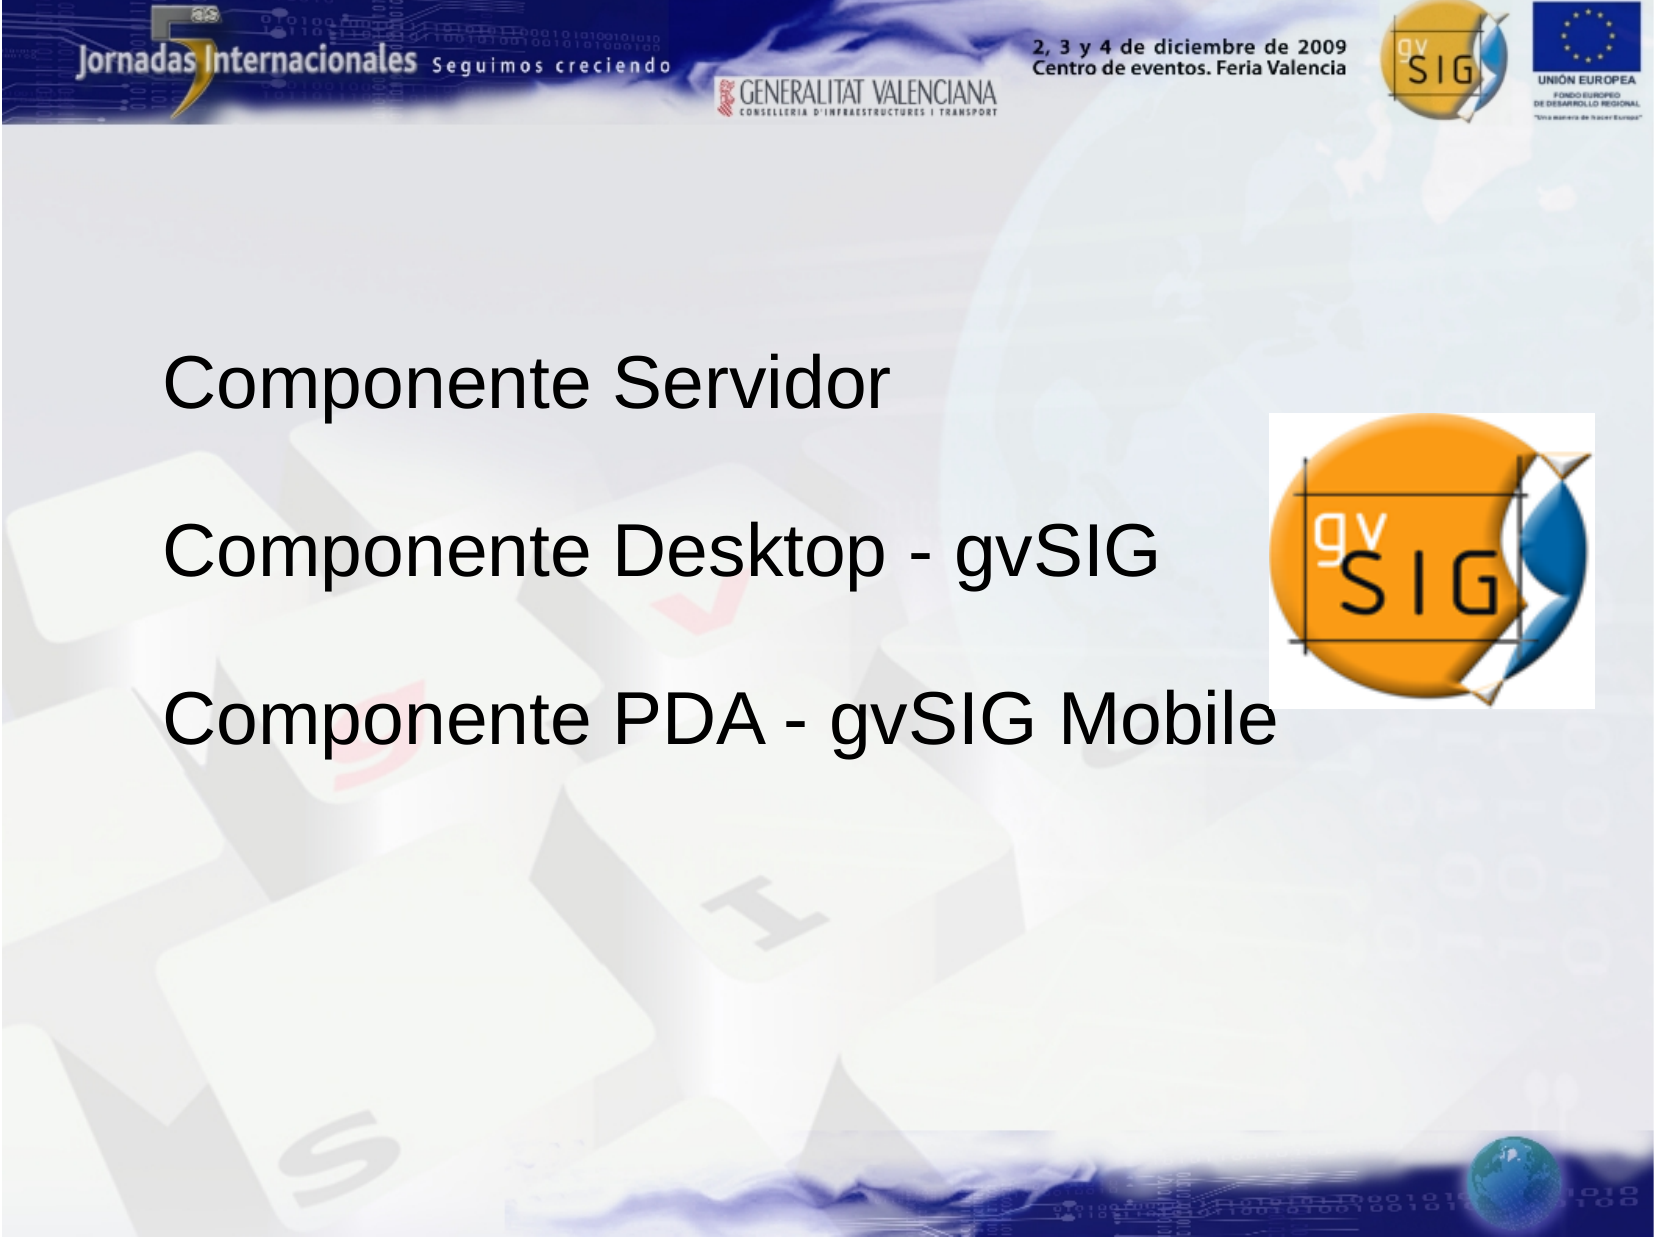

#
Componente Servidor
Componente Desktop - gvSIG
Componente PDA - gvSIG Mobile